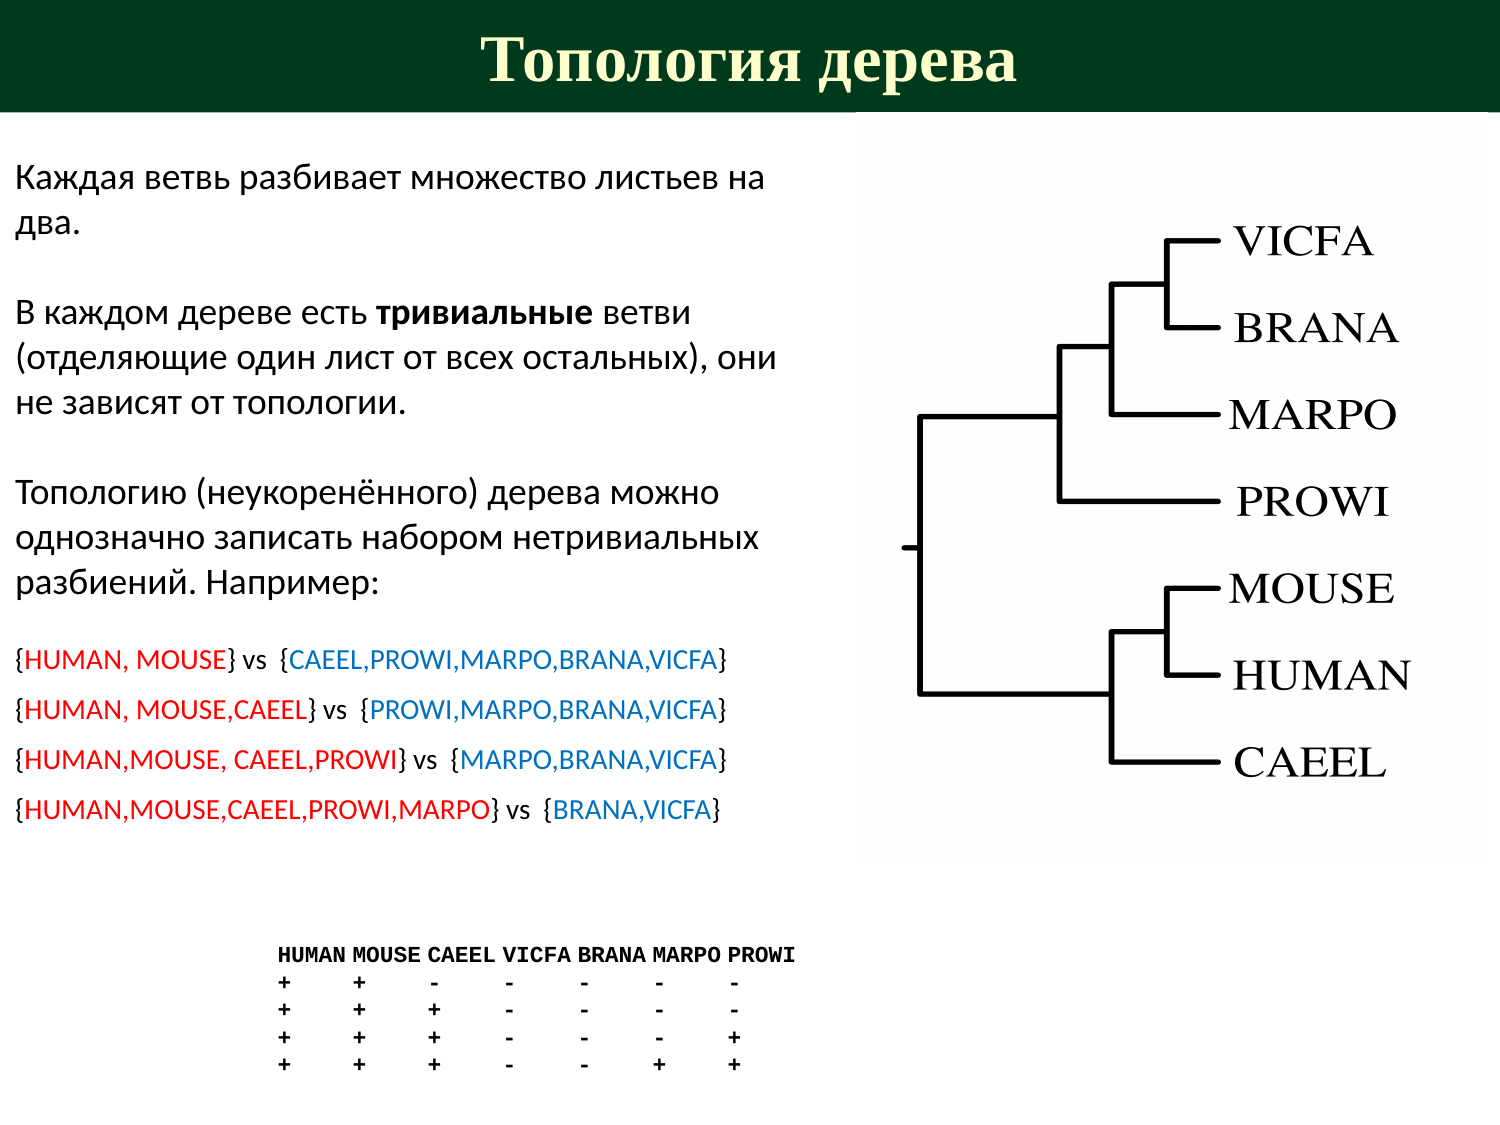

# Топология дерева
Каждая ветвь разбивает множество листьев на два.
В каждом дереве есть тривиальные ветви (отделяющие один лист от всех остальных), они не зависят от топологии.
Топологию (неукоренённого) дерева можно однозначно записать набором нетривиальных разбиений. Например:
{HUMAN, MOUSE} vs {CAEEL,PROWI,MARPO,BRANA,VICFA}
{HUMAN, MOUSE,CAEEL} vs {PROWI,MARPO,BRANA,VICFA}
{HUMAN,MOUSE, CAEEL,PROWI} vs {MARPO,BRANA,VICFA}
{HUMAN,MOUSE,CAEEL,PROWI,MARPO} vs {BRANA,VICFA}
HUMAN	MOUSE	CAEEL	VICFA	BRANA	MARPO	PROWI
+	+	-	-	-	-	-
+	+	+	-	-	-	-
+	+	+	-	-	-	+
+	+	+	-	-	+	+